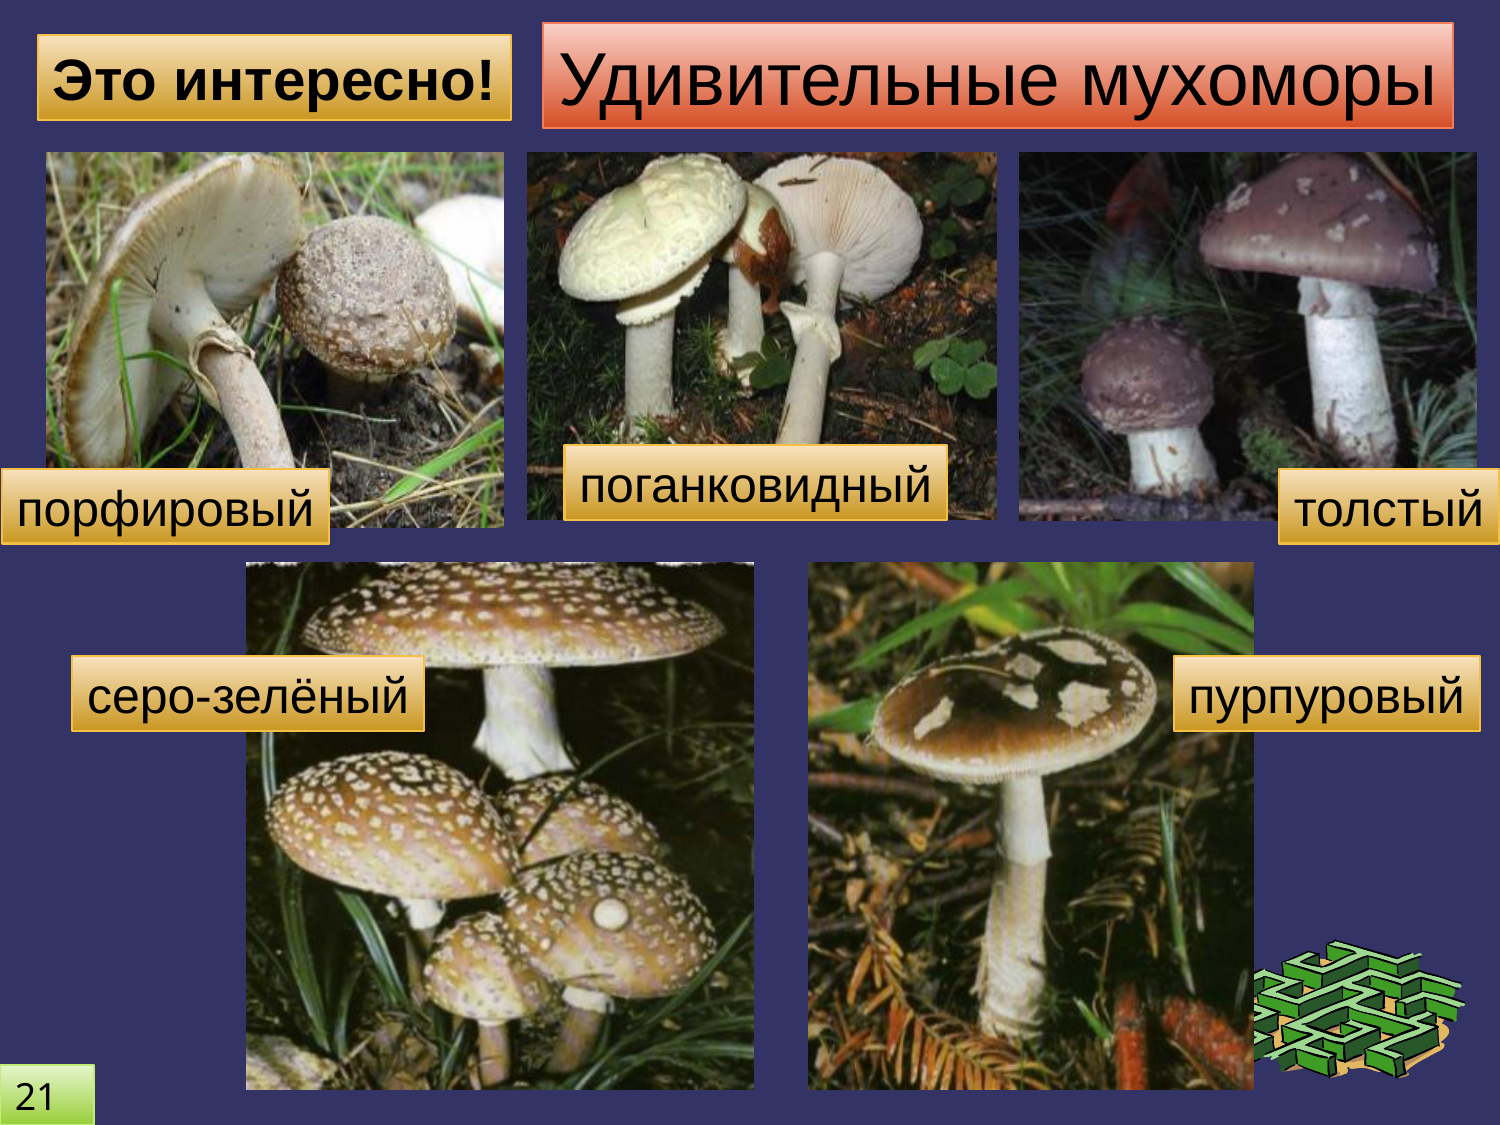

Удивительные мухоморы
Это интересно!
поганковидный
порфировый
толстый
серо-зелёный
пурпуровый